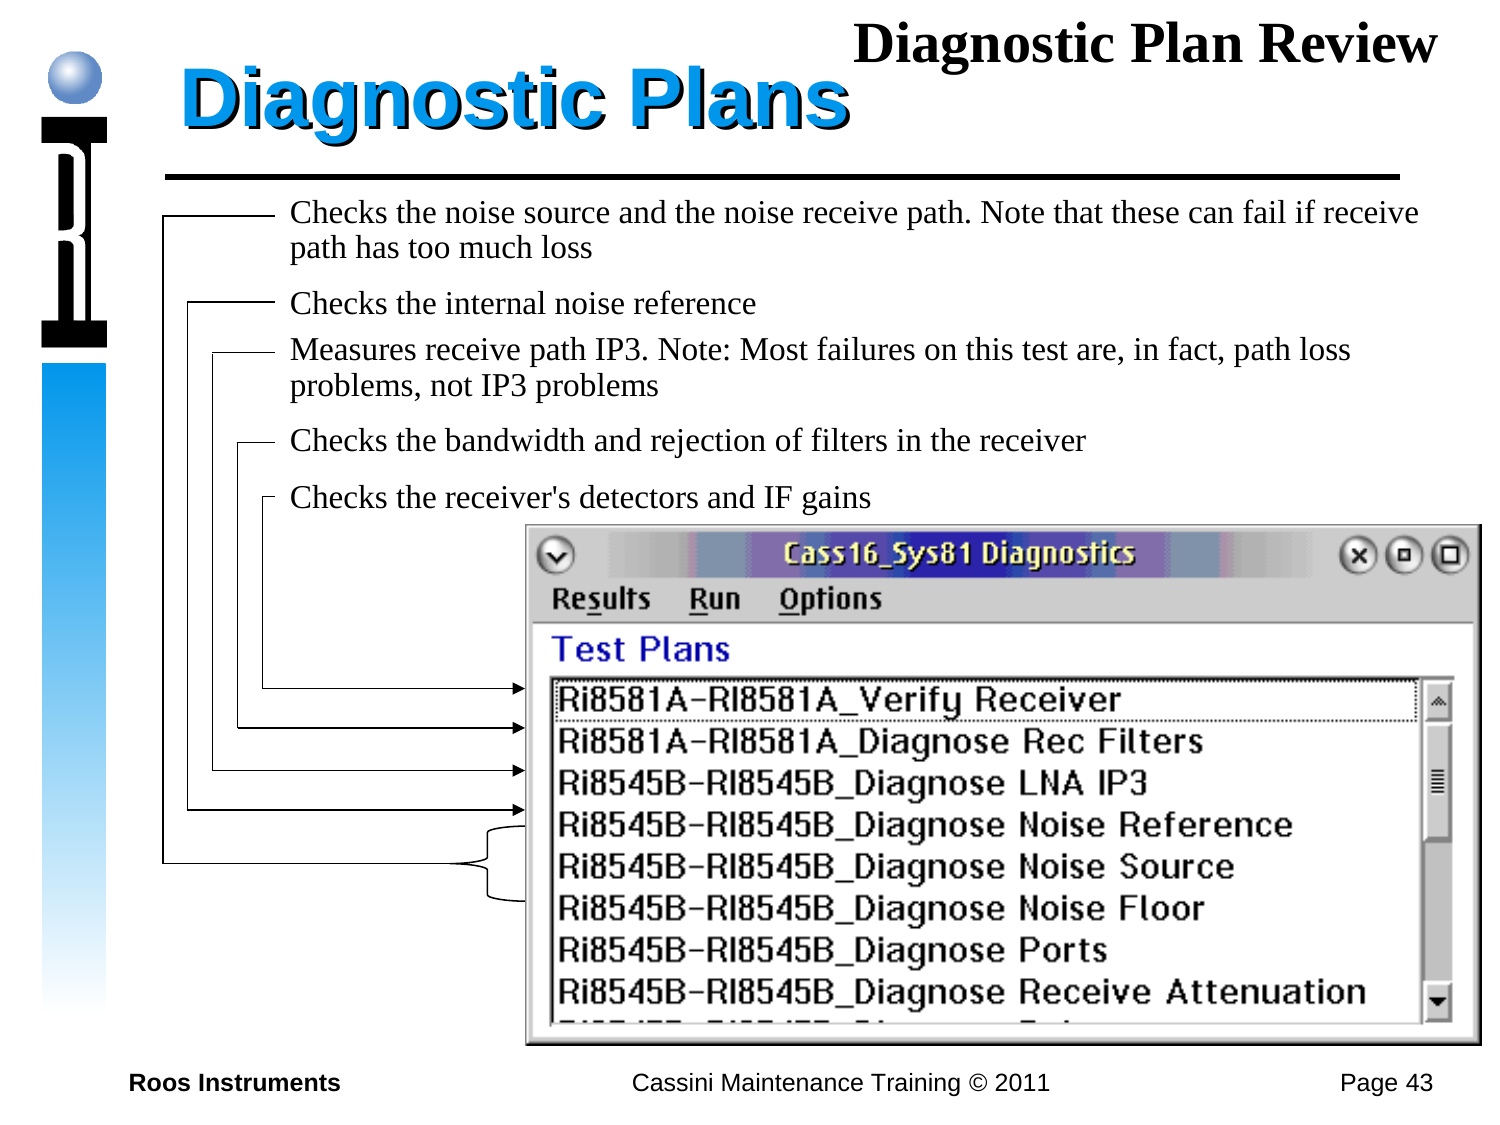

Diagnostic Plan Review
# Diagnostic Plans
Checks the noise source and the noise receive path. Note that these can fail if receive
path has too much loss
Checks the internal noise reference
Measures receive path IP3. Note: Most failures on this test are, in fact, path loss problems, not IP3 problems
Checks the bandwidth and rejection of filters in the receiver
Checks the receiver's detectors and IF gains